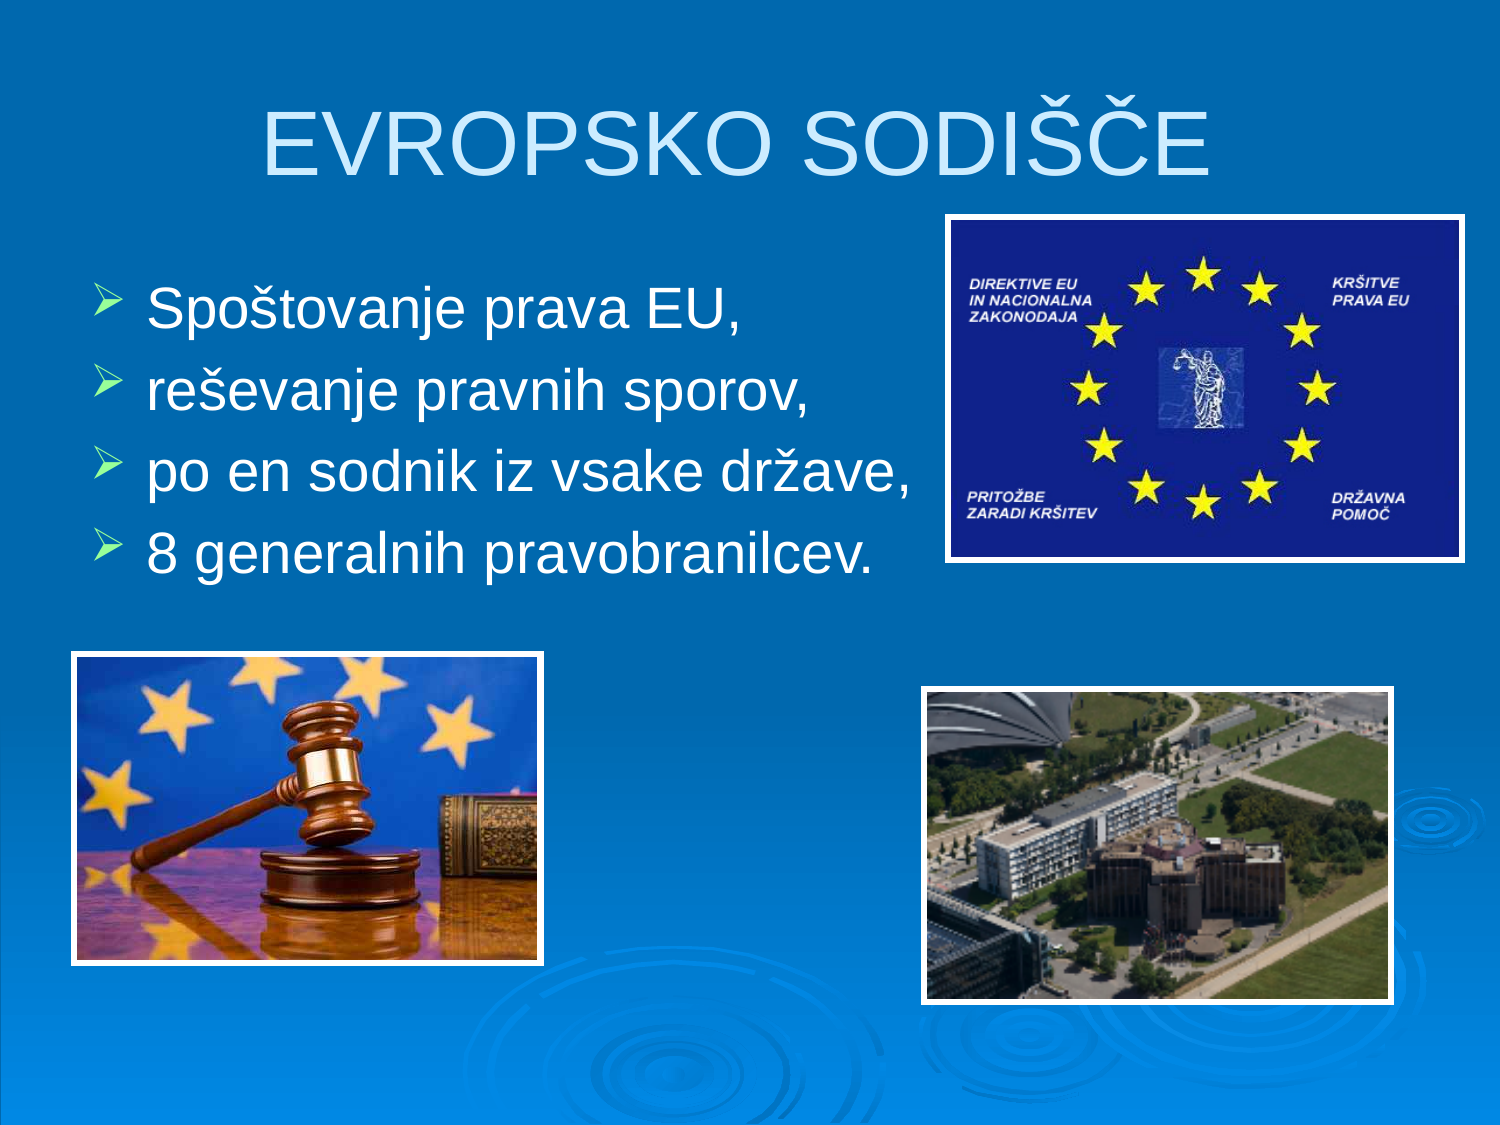

# EVROPSKO SODIŠČE
Spoštovanje prava EU,
reševanje pravnih sporov,
po en sodnik iz vsake države,
8 generalnih pravobranilcev.